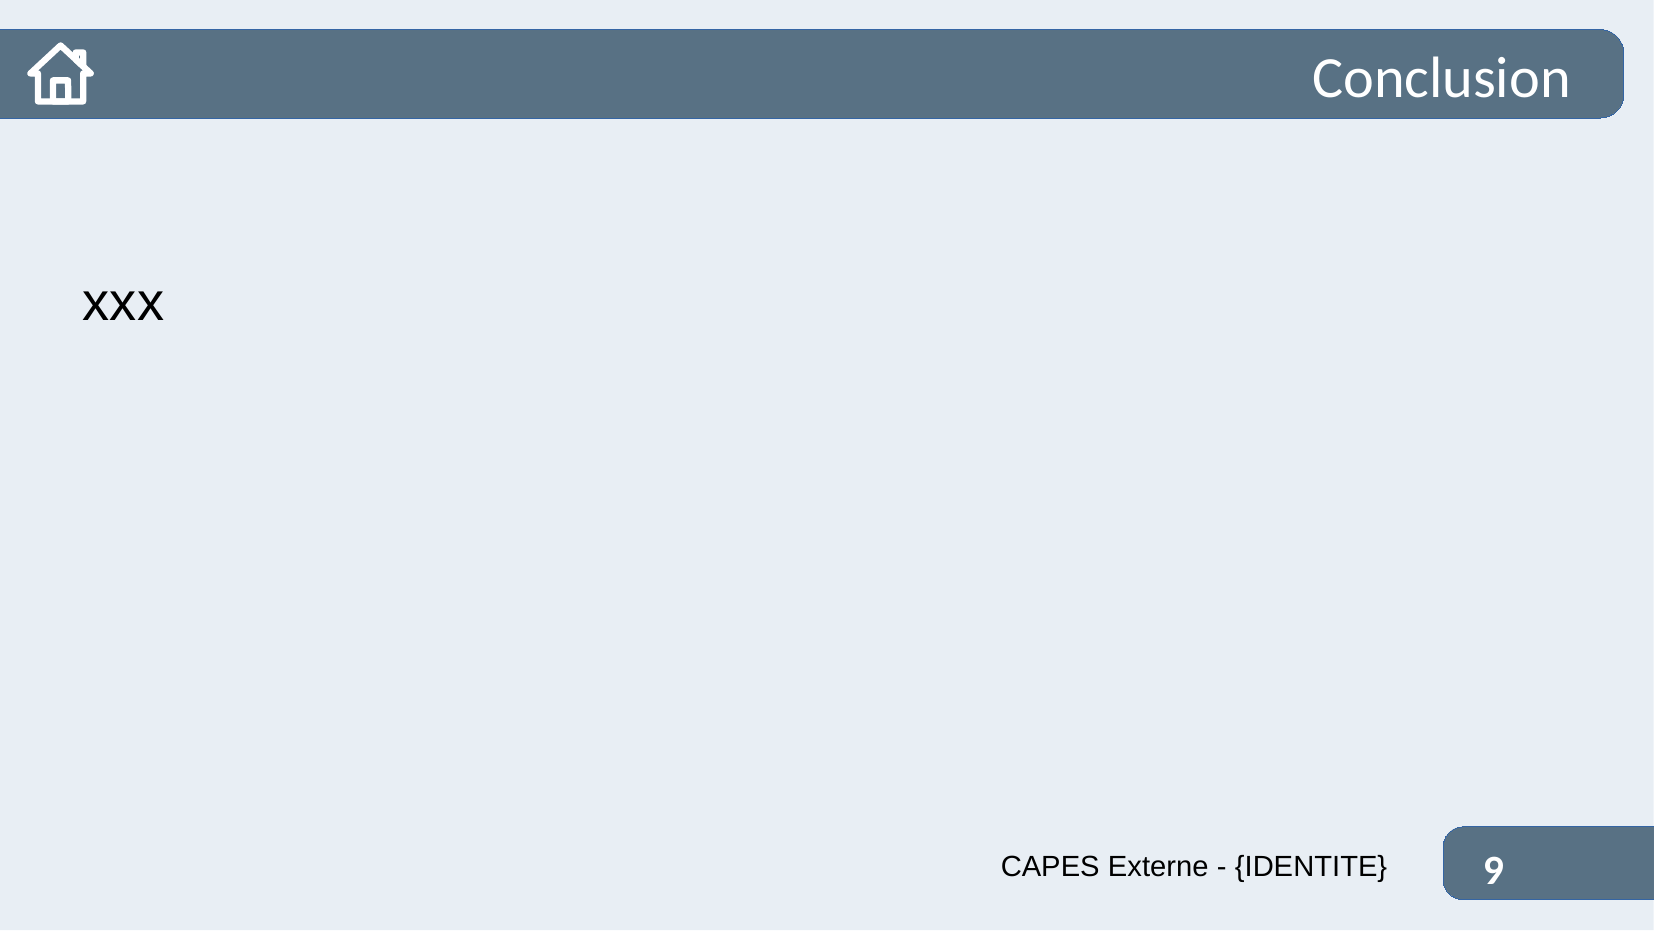

# Conclusion
xxx
9
CAPES Externe - {IDENTITE}